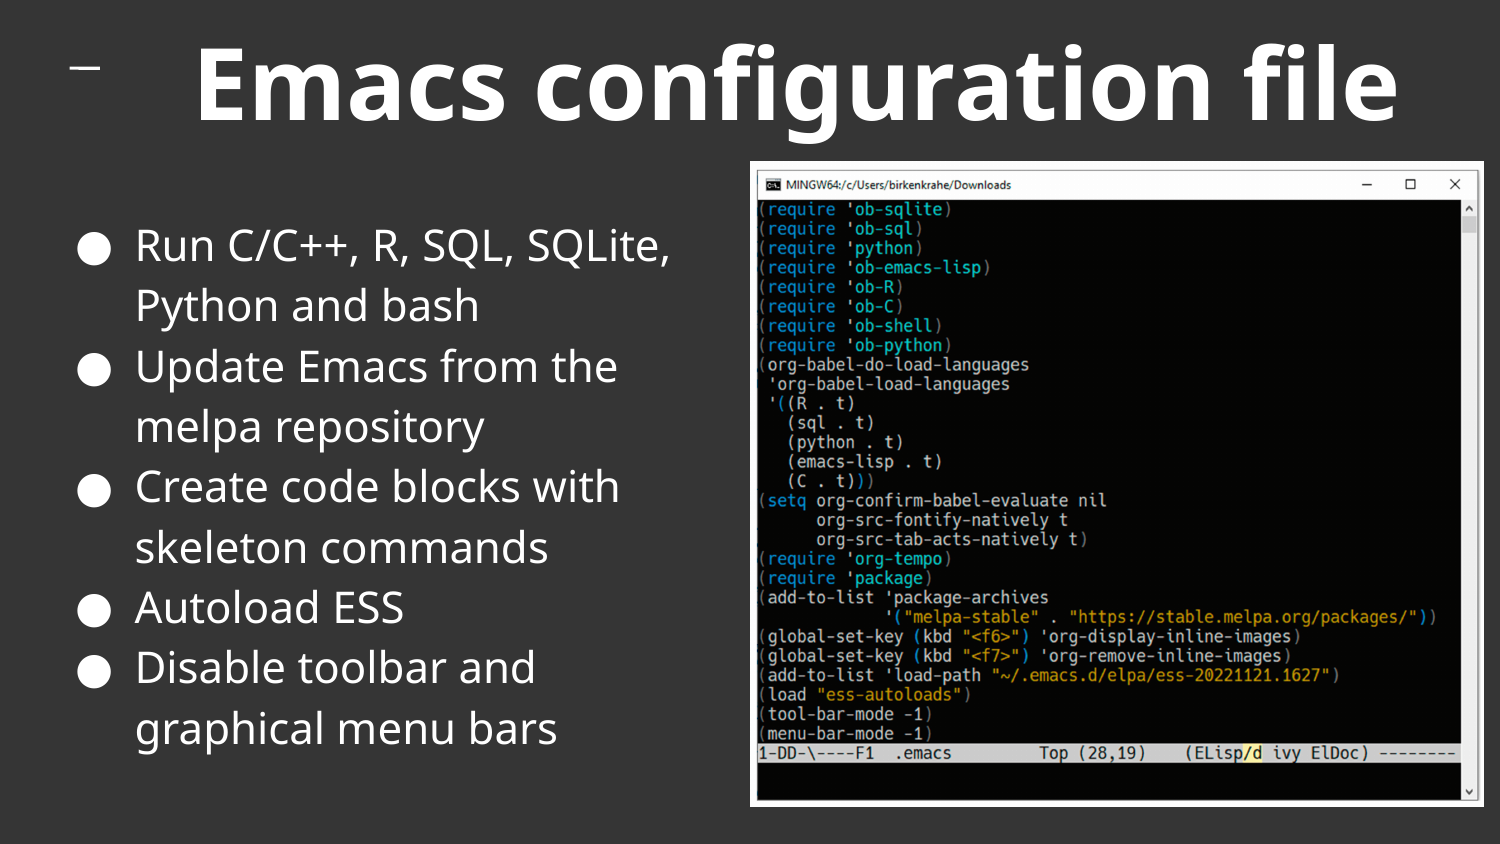

# Emacs configuration file
Run C/C++, R, SQL, SQLite, Python and bash
Update Emacs from the melpa repository
Create code blocks with skeleton commands
Autoload ESS
Disable toolbar and graphical menu bars